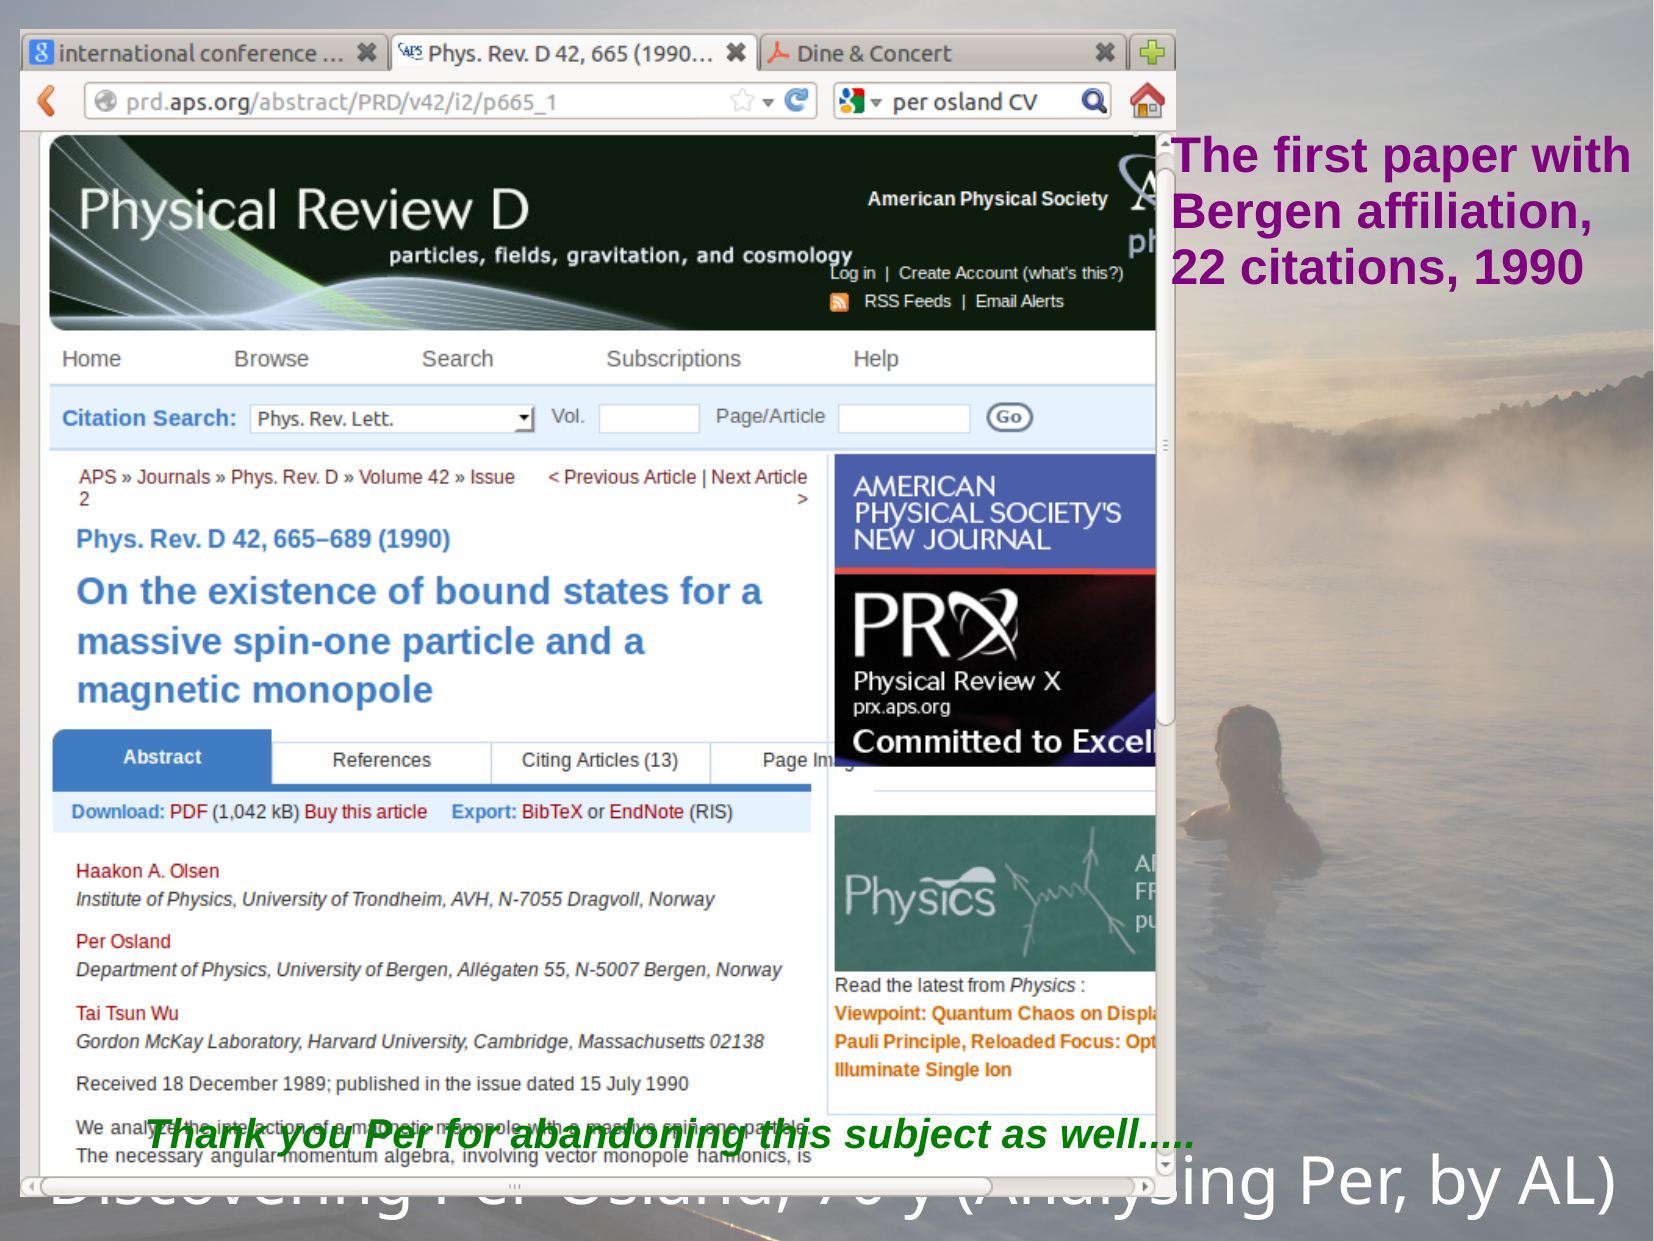

The first paper with
Bergen affiliation,
22 citations, 1990
Thank you Per for abandoning this subject as well.....